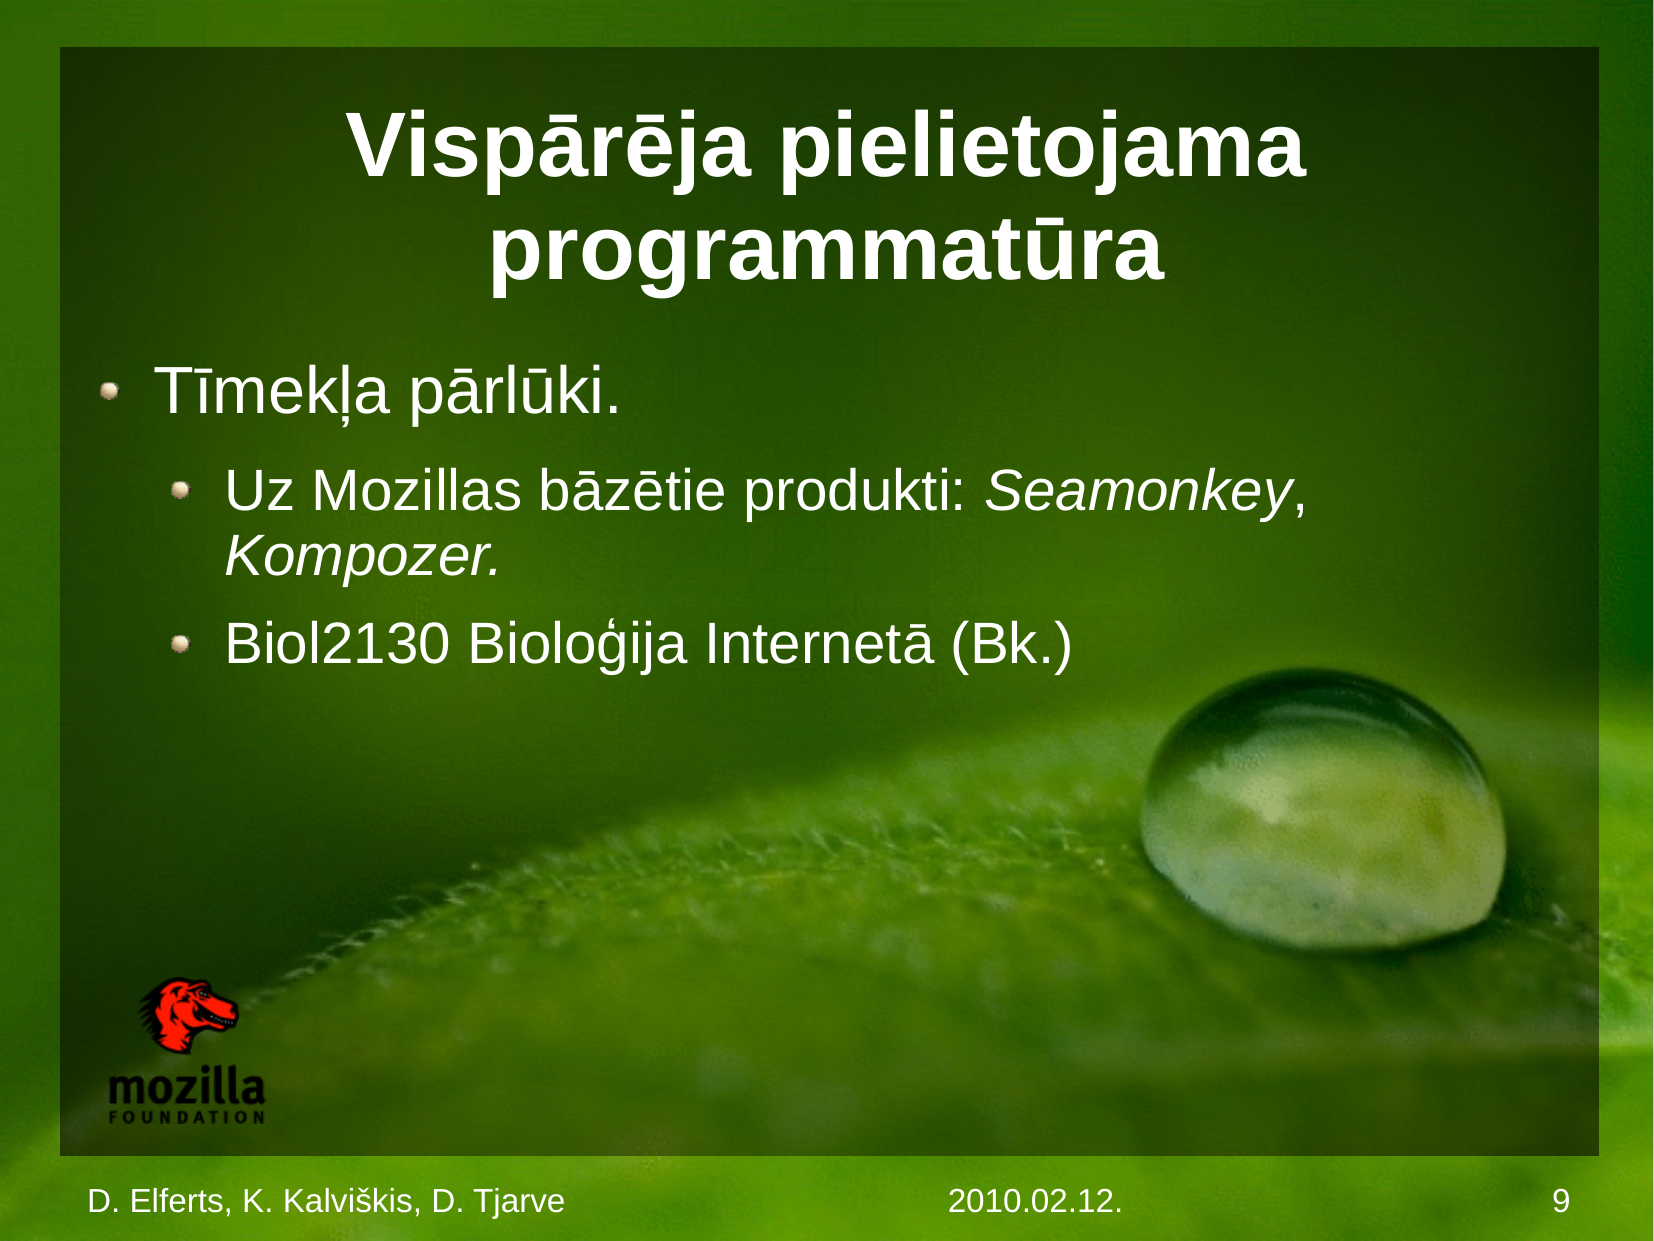

# Vispārēja pielietojama programmatūra
Tīmekļa pārlūki.
Uz Mozillas bāzētie produkti: Seamonkey, Kompozer.
Biol2130 Bioloģija Internetā (Bk.)
D. Elferts, K. Kalviškis, D. Tjarve
2010.02.12.
9